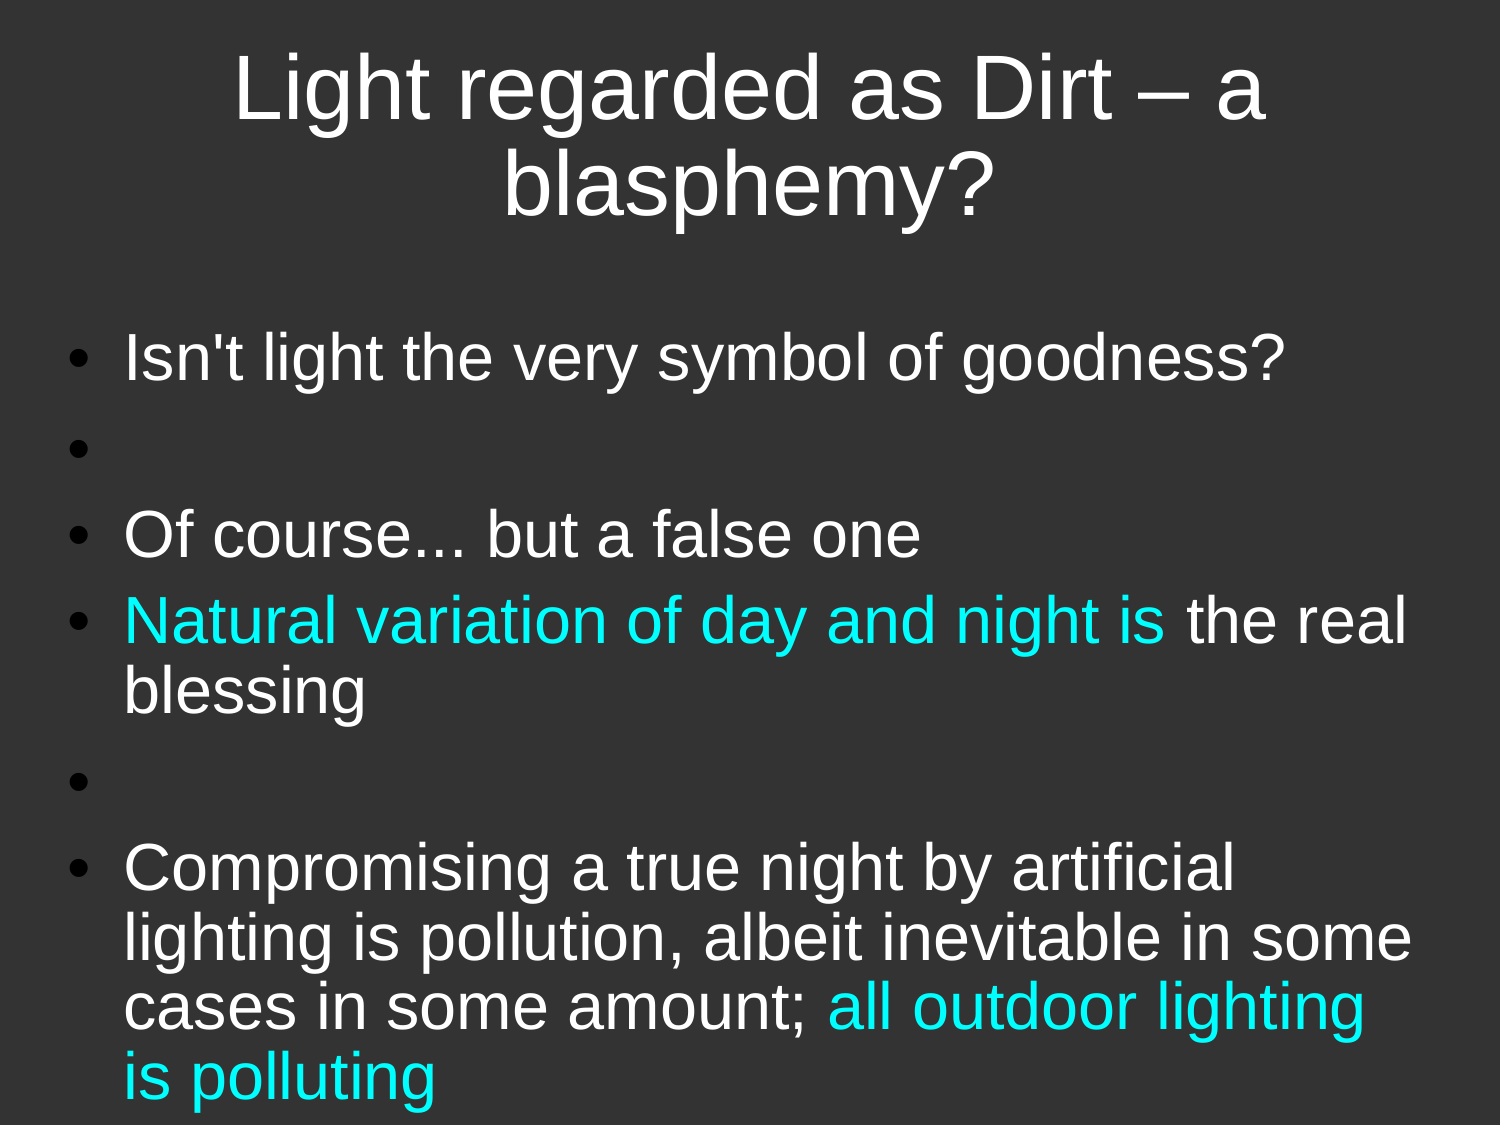

# Light regarded as Dirt – a blasphemy?
Isn't light the very symbol of goodness?
Of course... but a false one
Natural variation of day and night is the real blessing
Compromising a true night by artificial lighting is pollution, albeit inevitable in some cases in some amount; all outdoor lighting is polluting